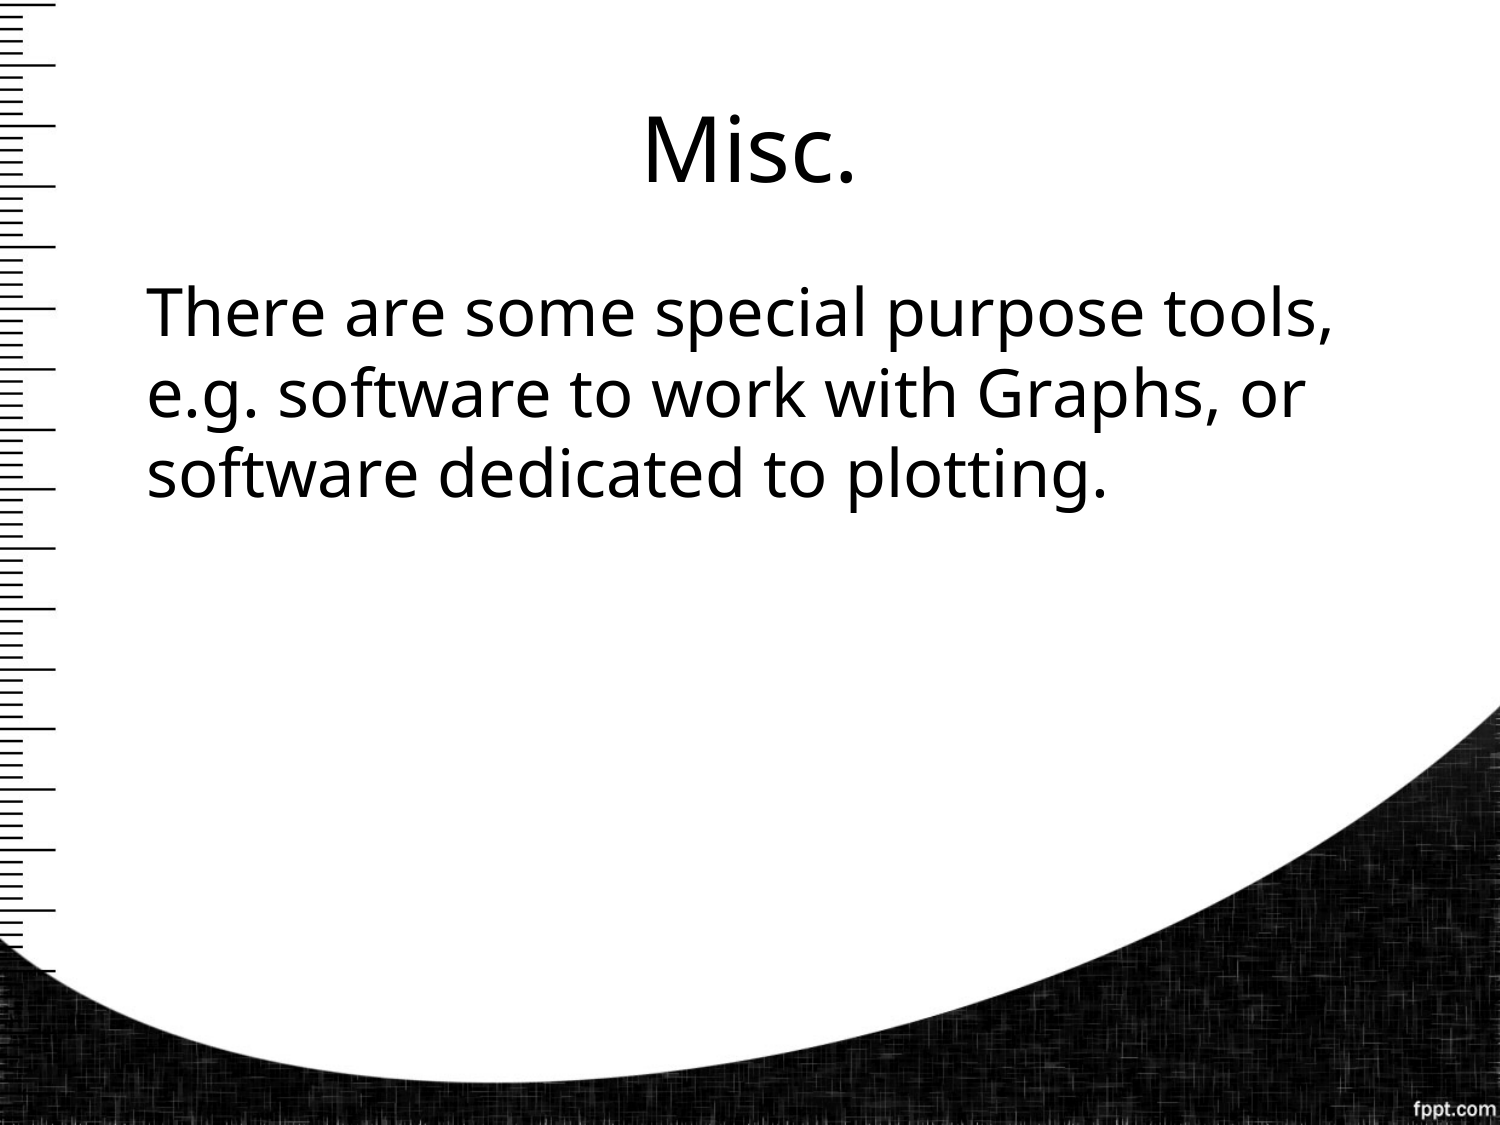

# Misc.
There are some special purpose tools, e.g. software to work with Graphs, or software dedicated to plotting.